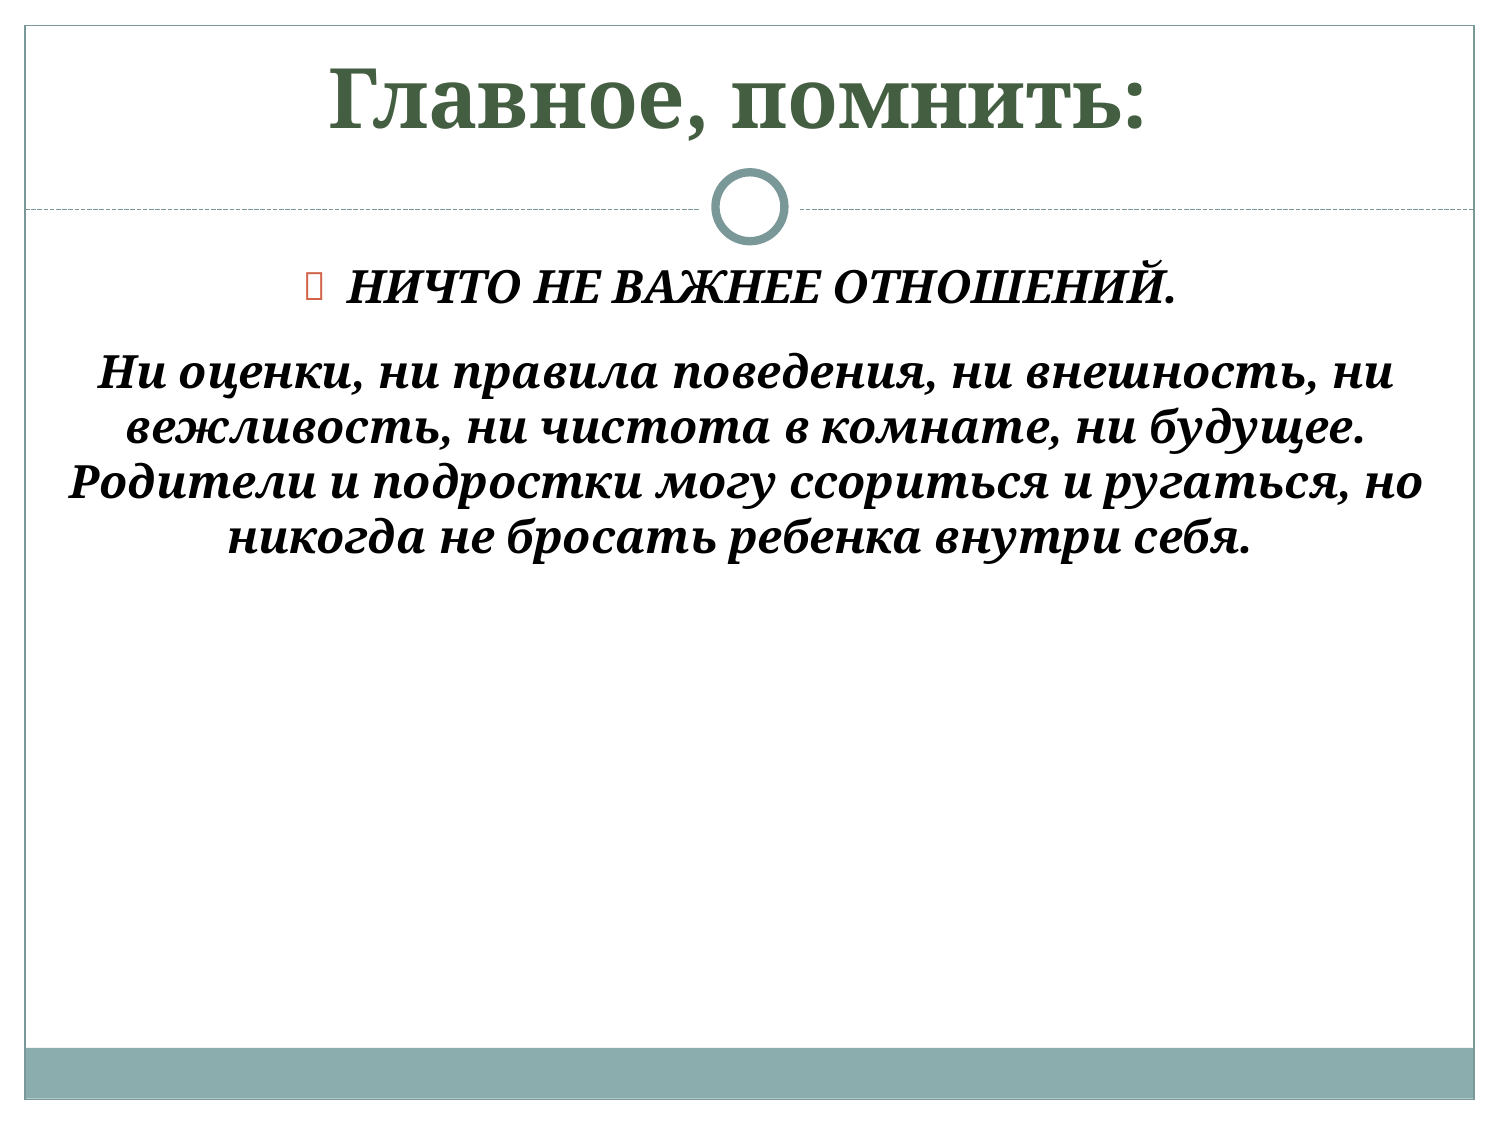

# Главное, помнить:
НИЧТО НЕ ВАЖНЕЕ ОТНОШЕНИЙ.
Ни оценки, ни правила поведения, ни внешность, ни вежливость, ни чистота в комнате, ни будущее. Родители и подростки могу ссориться и ругаться, но никогда не бросать ребенка внутри себя.